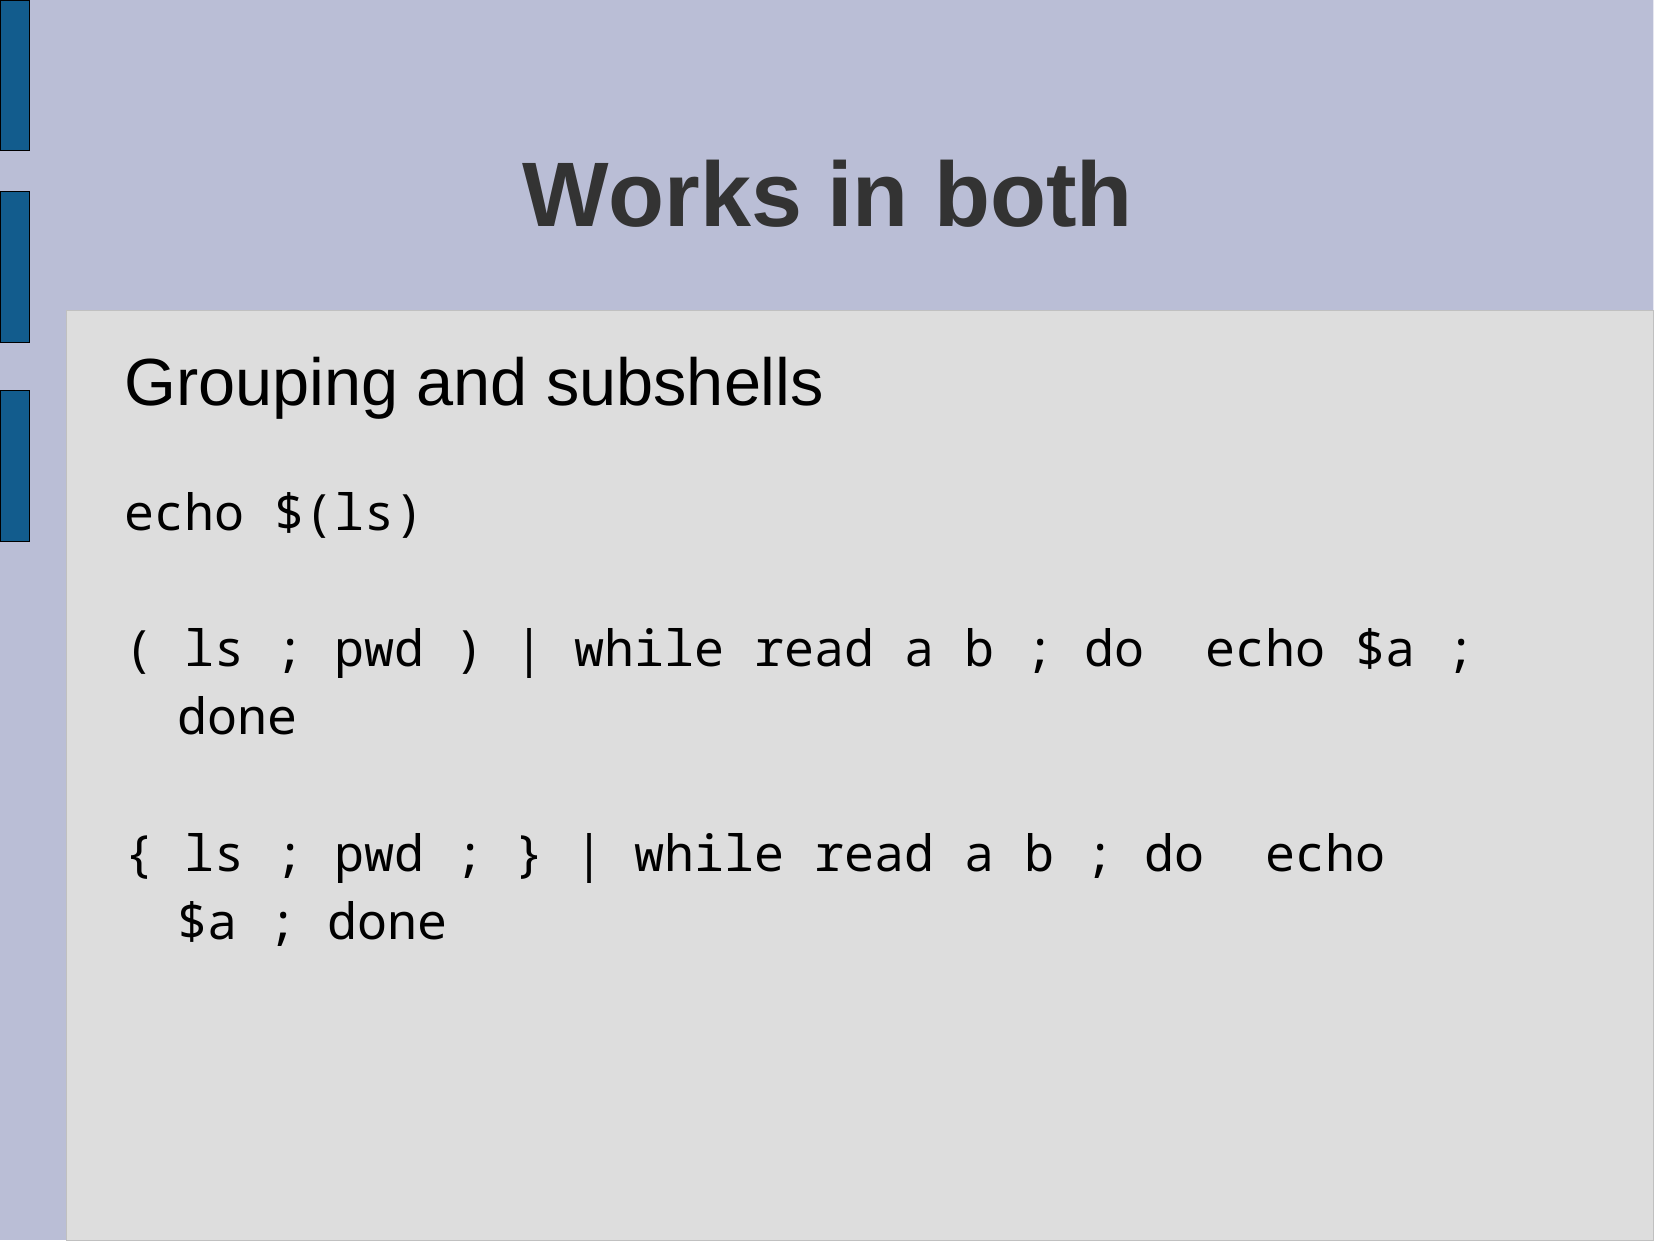

# Works in both
Grouping and subshells
echo $(ls)
( ls ; pwd ) | while read a b ; do echo $a ; done
{ ls ; pwd ; } | while read a b ; do echo $a ; done